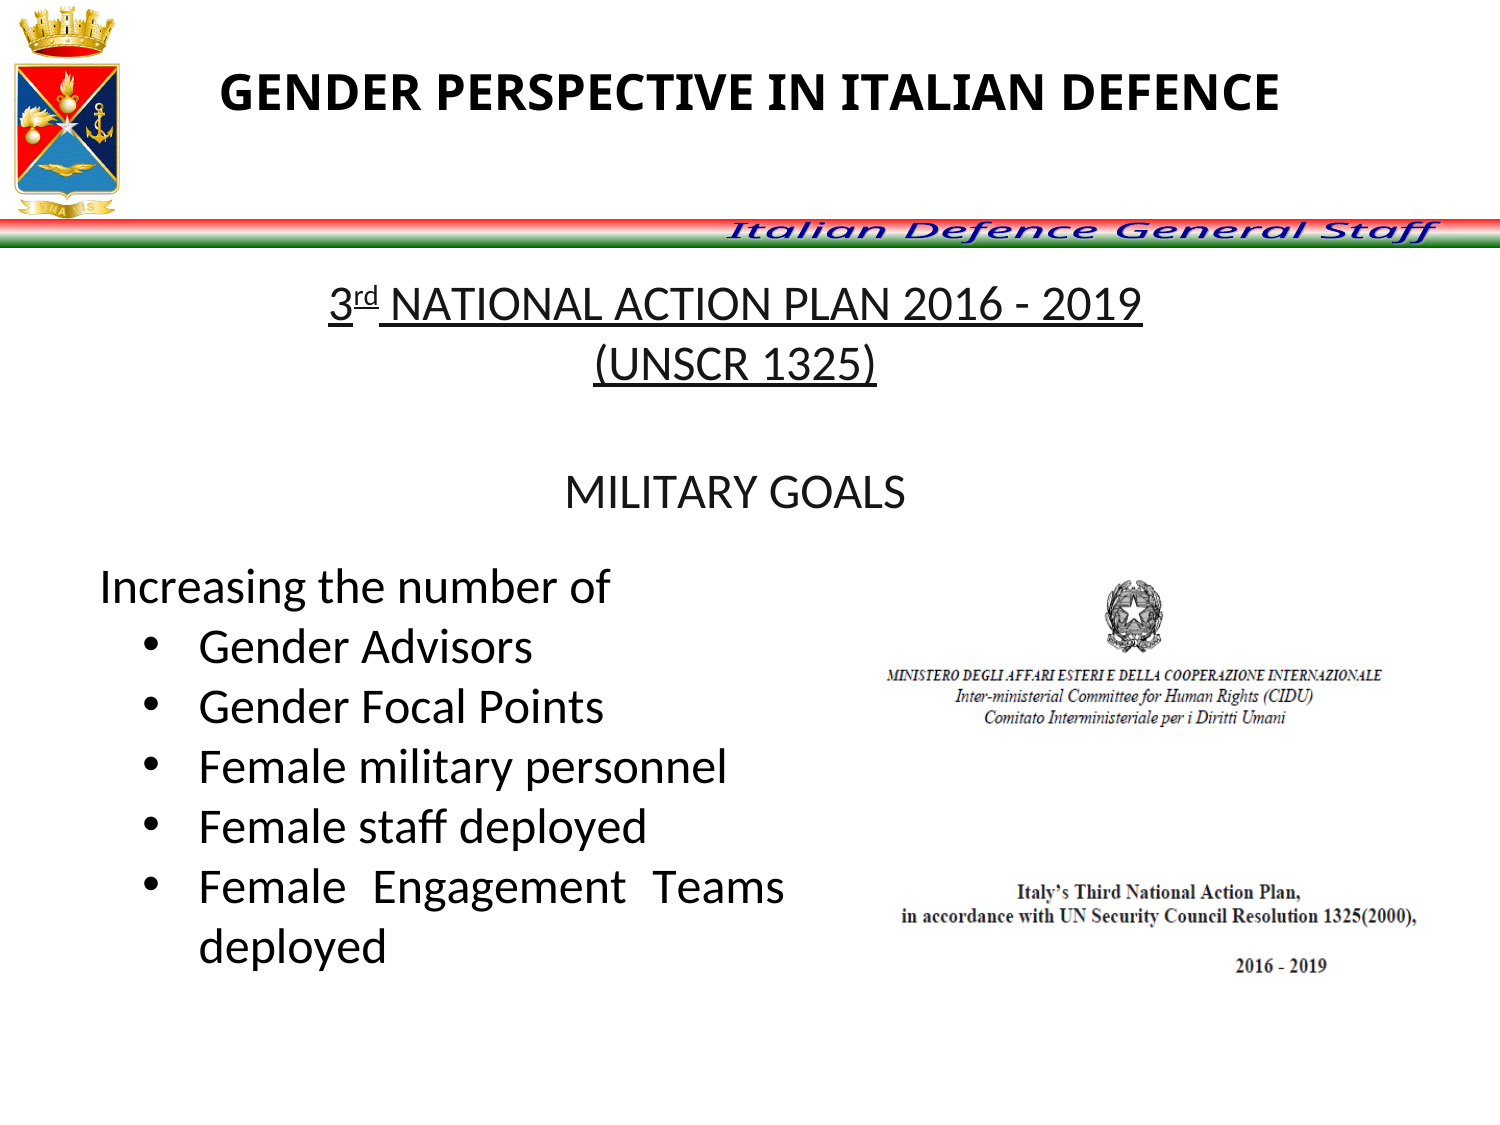

GENDER PERSPECTIVE IN ITALIAN DEFENCE
3rd NATIONAL ACTION PLAN 2016 - 2019
(UNSCR 1325)
MILITARY GOALS
 Increasing the number of
Gender Advisors
Gender Focal Points
Female military personnel
Female staff deployed
Female Engagement Teams deployed